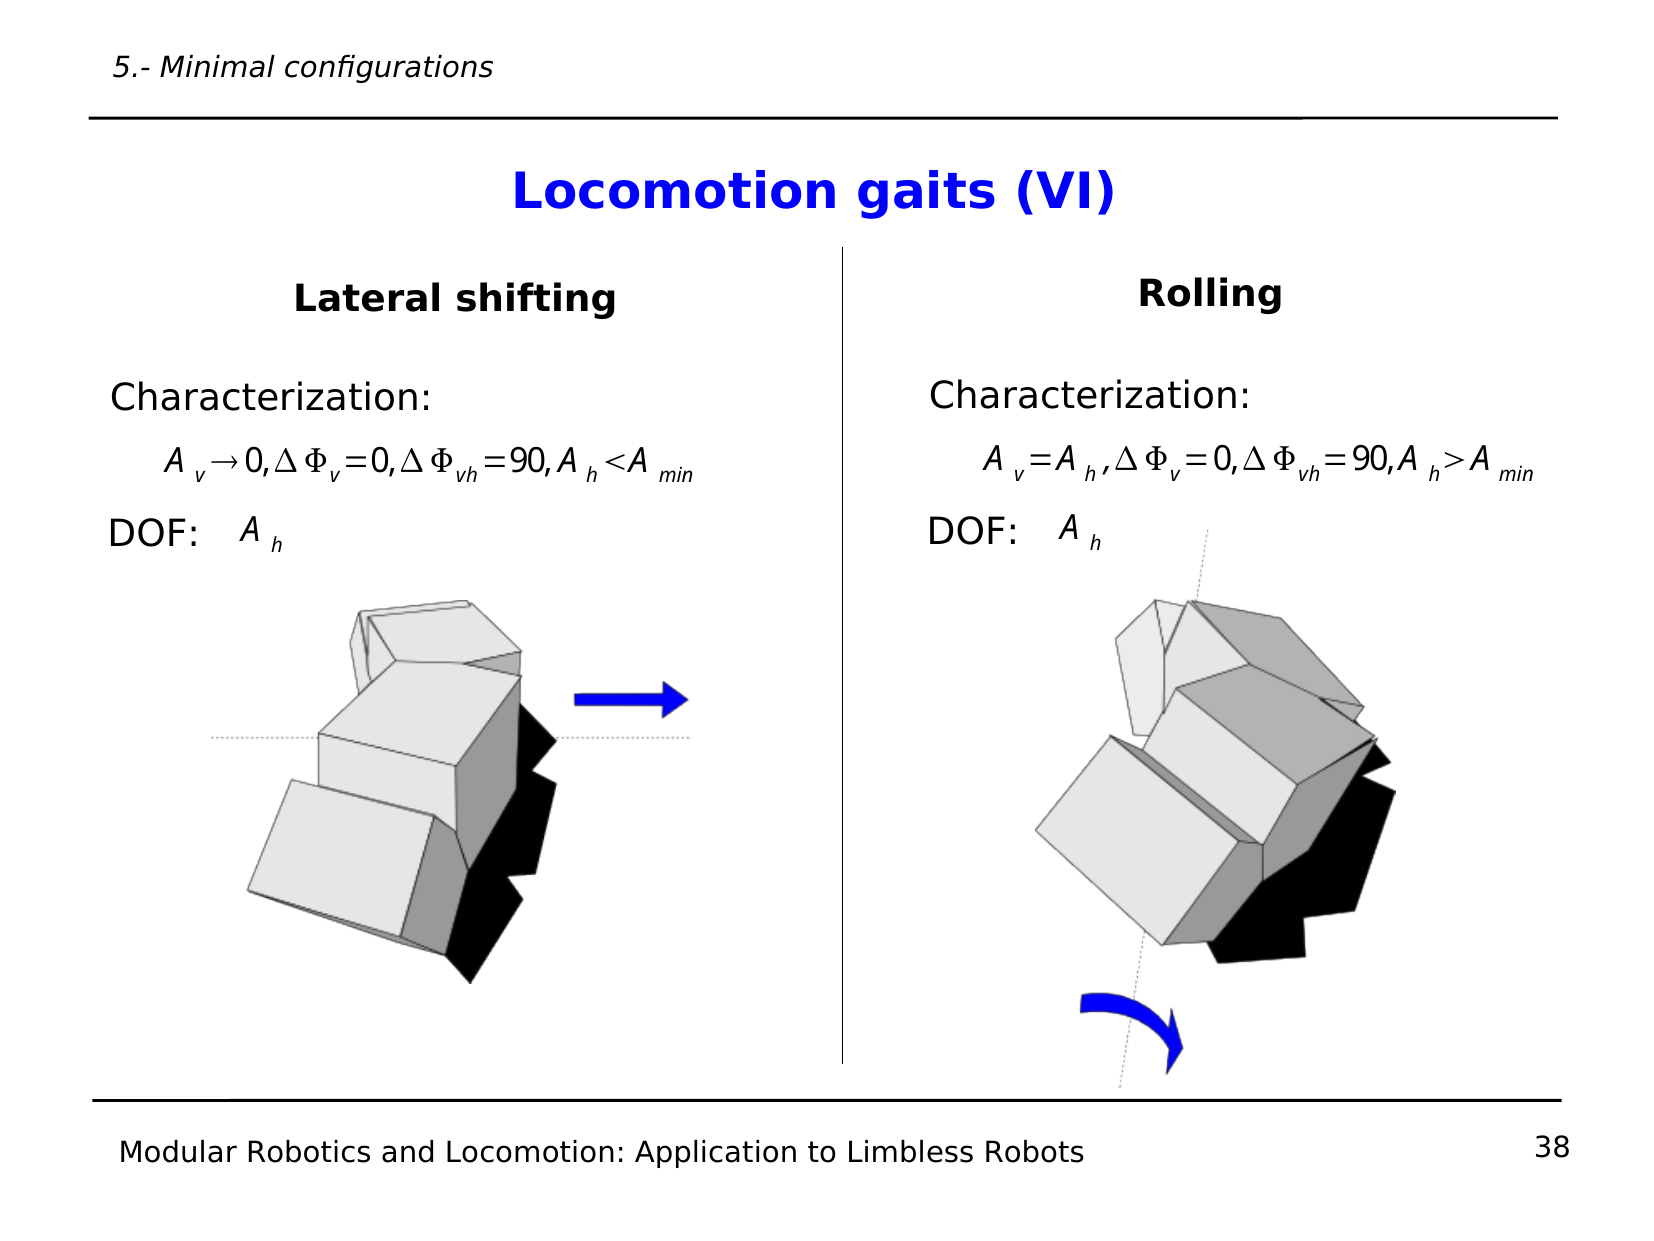

5.- Minimal configurations
Locomotion gaits (VI)
Rolling
Lateral shifting
 Characterization:
 Characterization:
 DOF:
 DOF:
Modular Robotics and Locomotion: Application to Limbless Robots
38